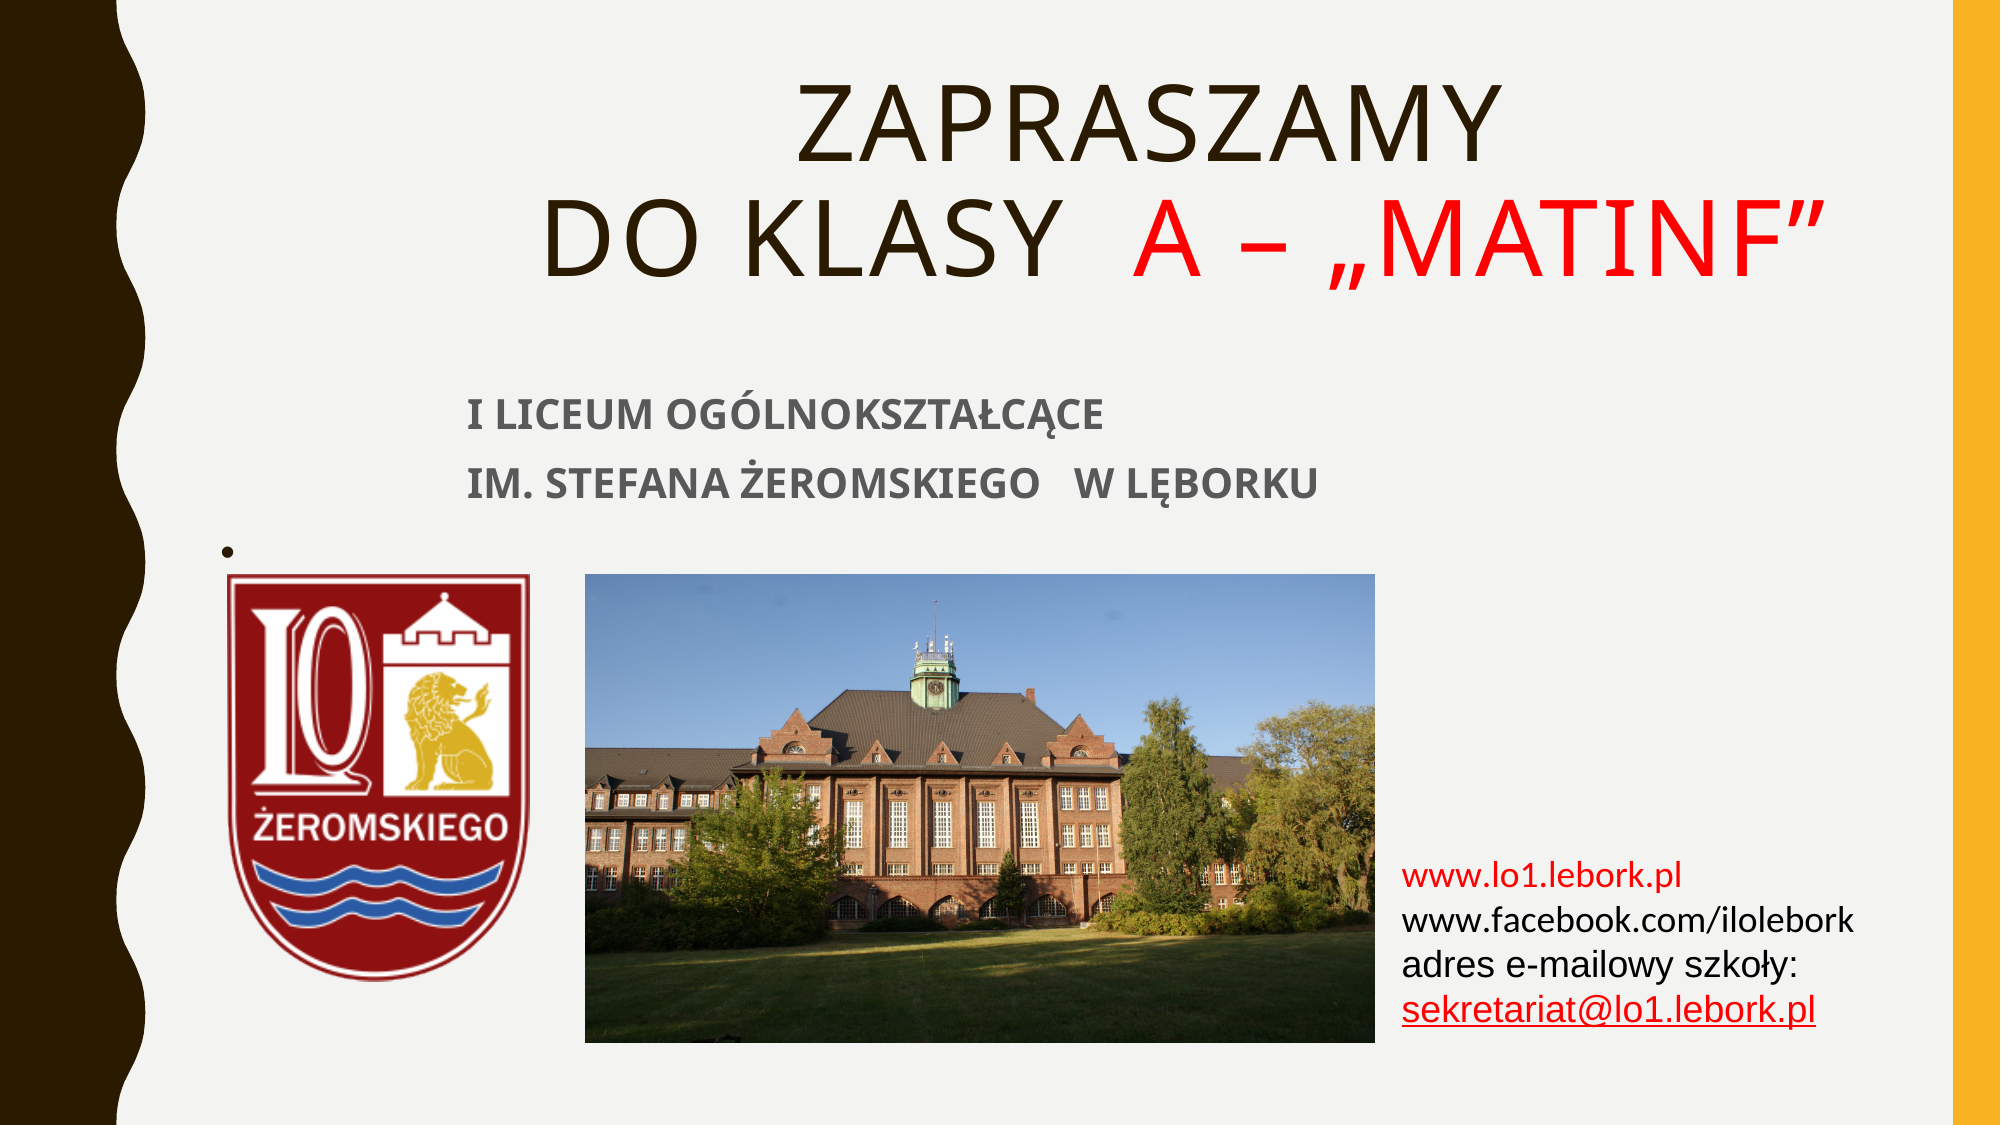

# zapraszamy do klasy A – „matinf”
 I LICEUM OGÓLNOKSZTAŁCĄCE
 IM. STEFANA ŻEROMSKIEGO W LĘBORKU
www.lo1.lebork.pl
www.facebook.com/ilolebork
adres e-mailowy szkoły: sekretariat@lo1.lebork.pl